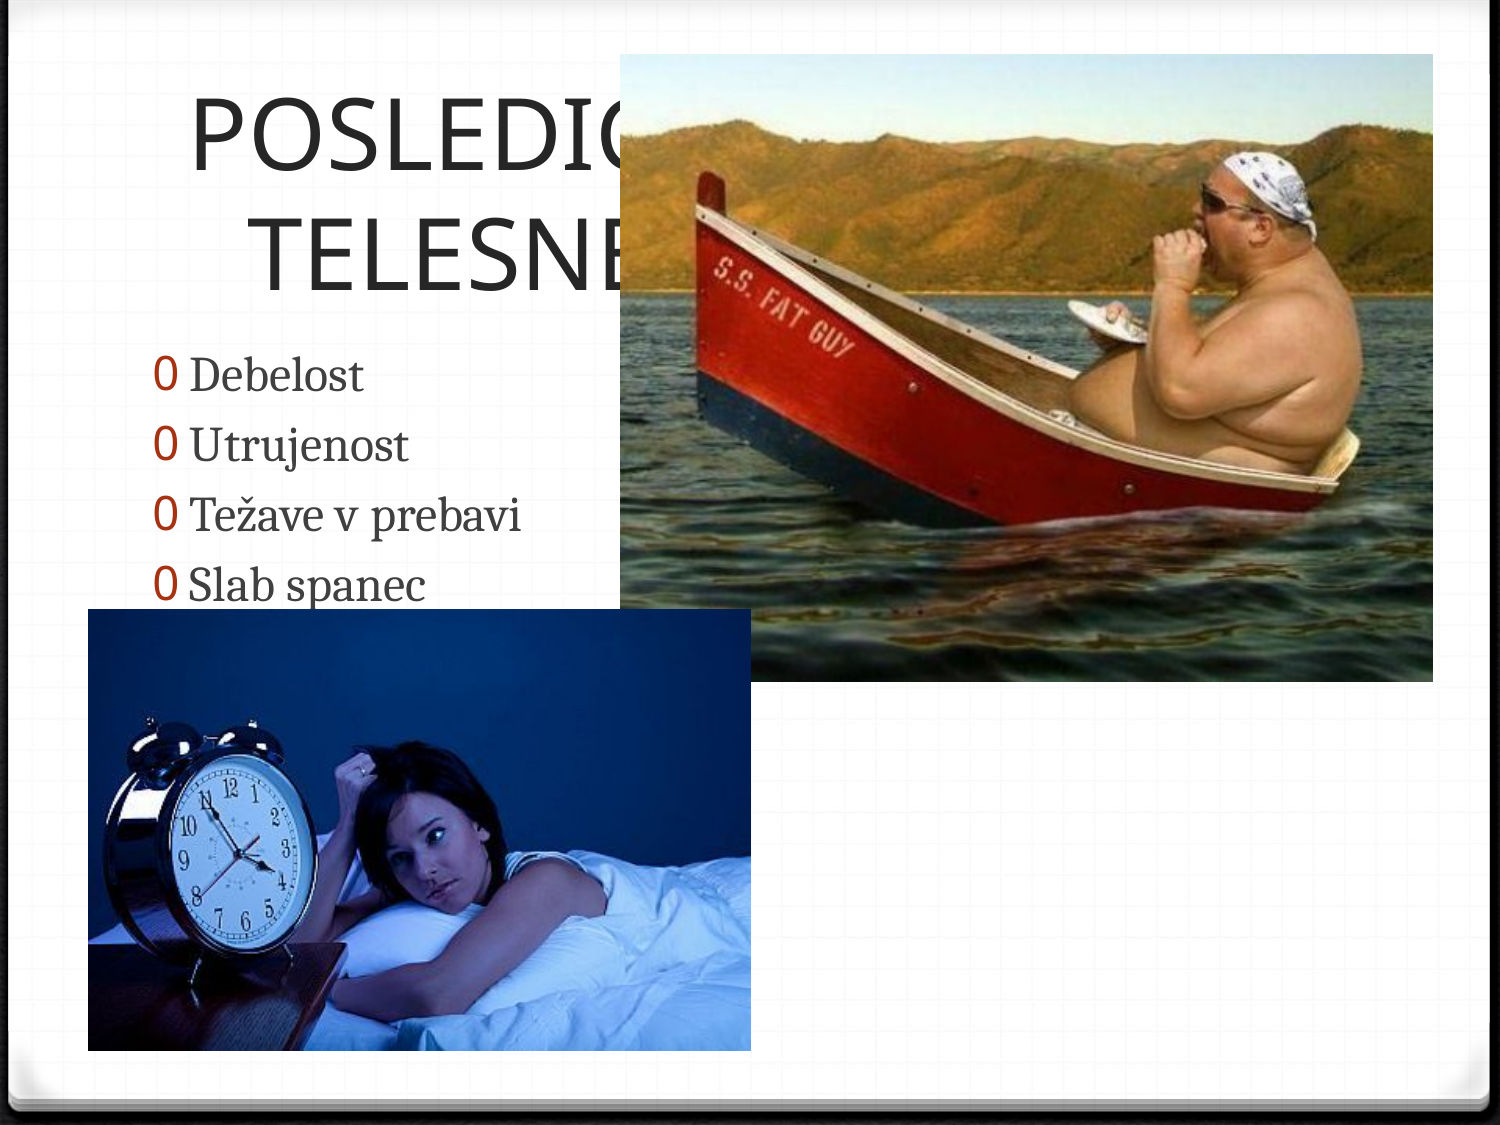

# POSLEDICE PREMAJHNE TELESNE AKTIVNOSTI
Debelost
Utrujenost
Težave v prebavi
Slab spanec
Bolezni
Težave v starosti